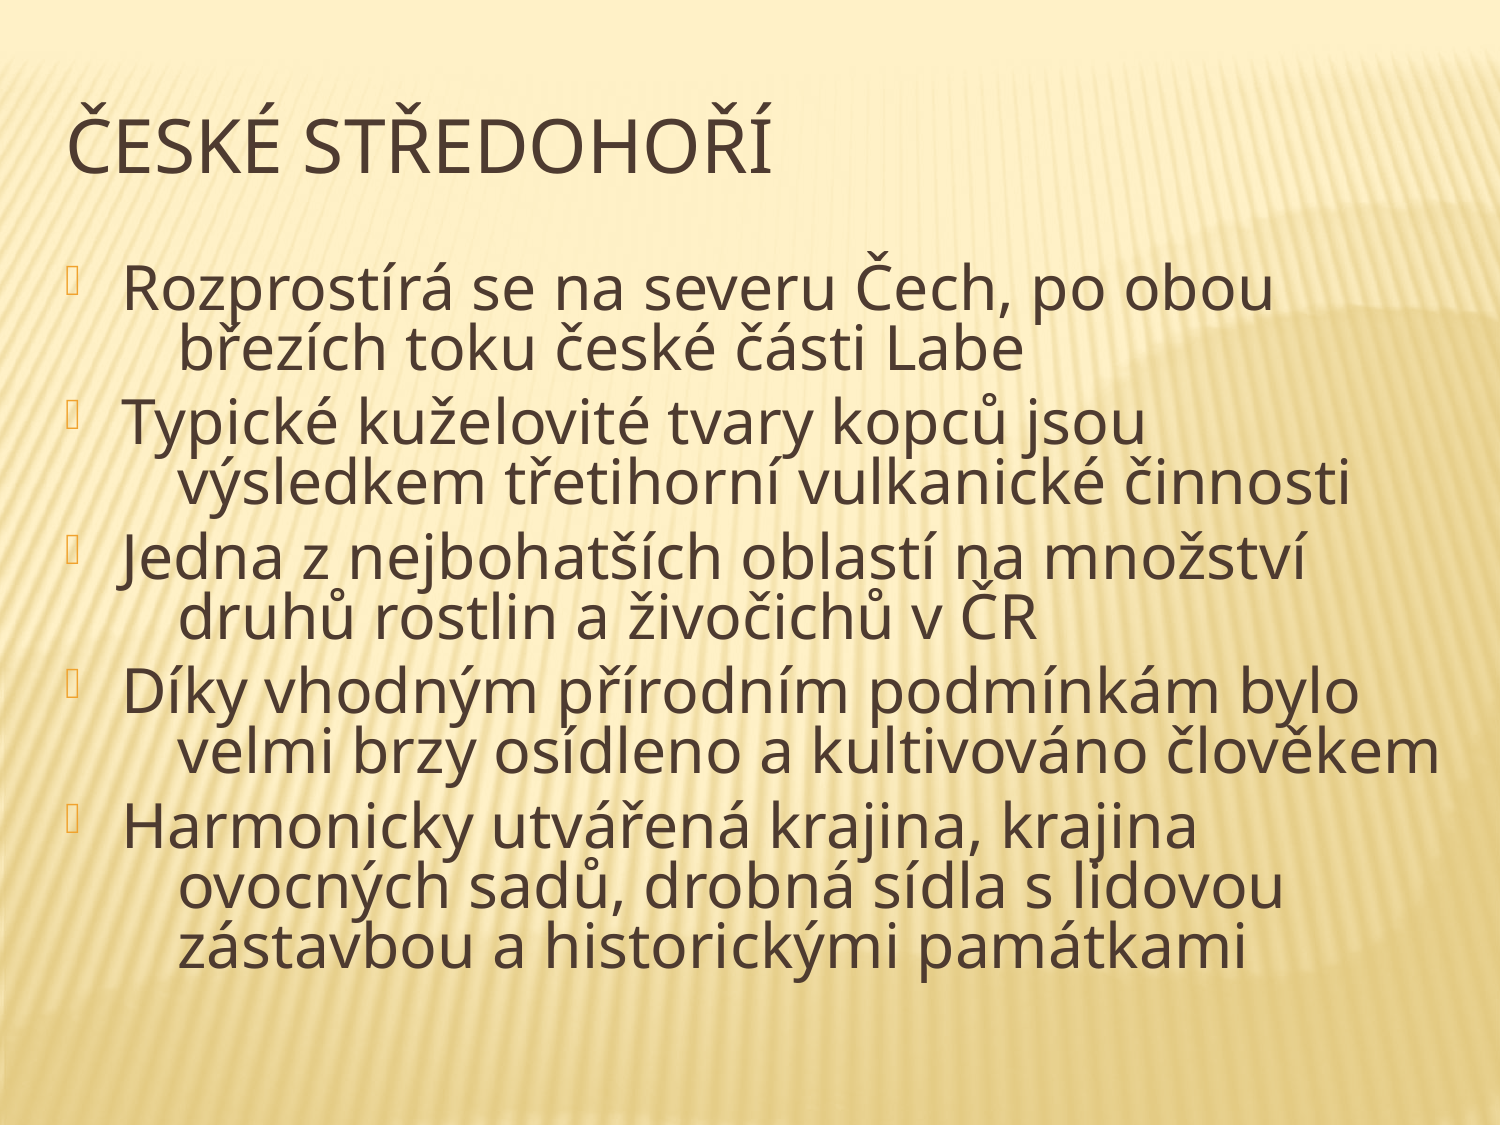

# České středohoří
Rozprostírá se na severu Čech, po obou březích toku české části Labe
Typické kuželovité tvary kopců jsou výsledkem třetihorní vulkanické činnosti
Jedna z nejbohatších oblastí na množství druhů rostlin a živočichů v ČR
Díky vhodným přírodním podmínkám bylo velmi brzy osídleno a kultivováno člověkem
Harmonicky utvářená krajina, krajina ovocných sadů, drobná sídla s lidovou zástavbou a historickými památkami